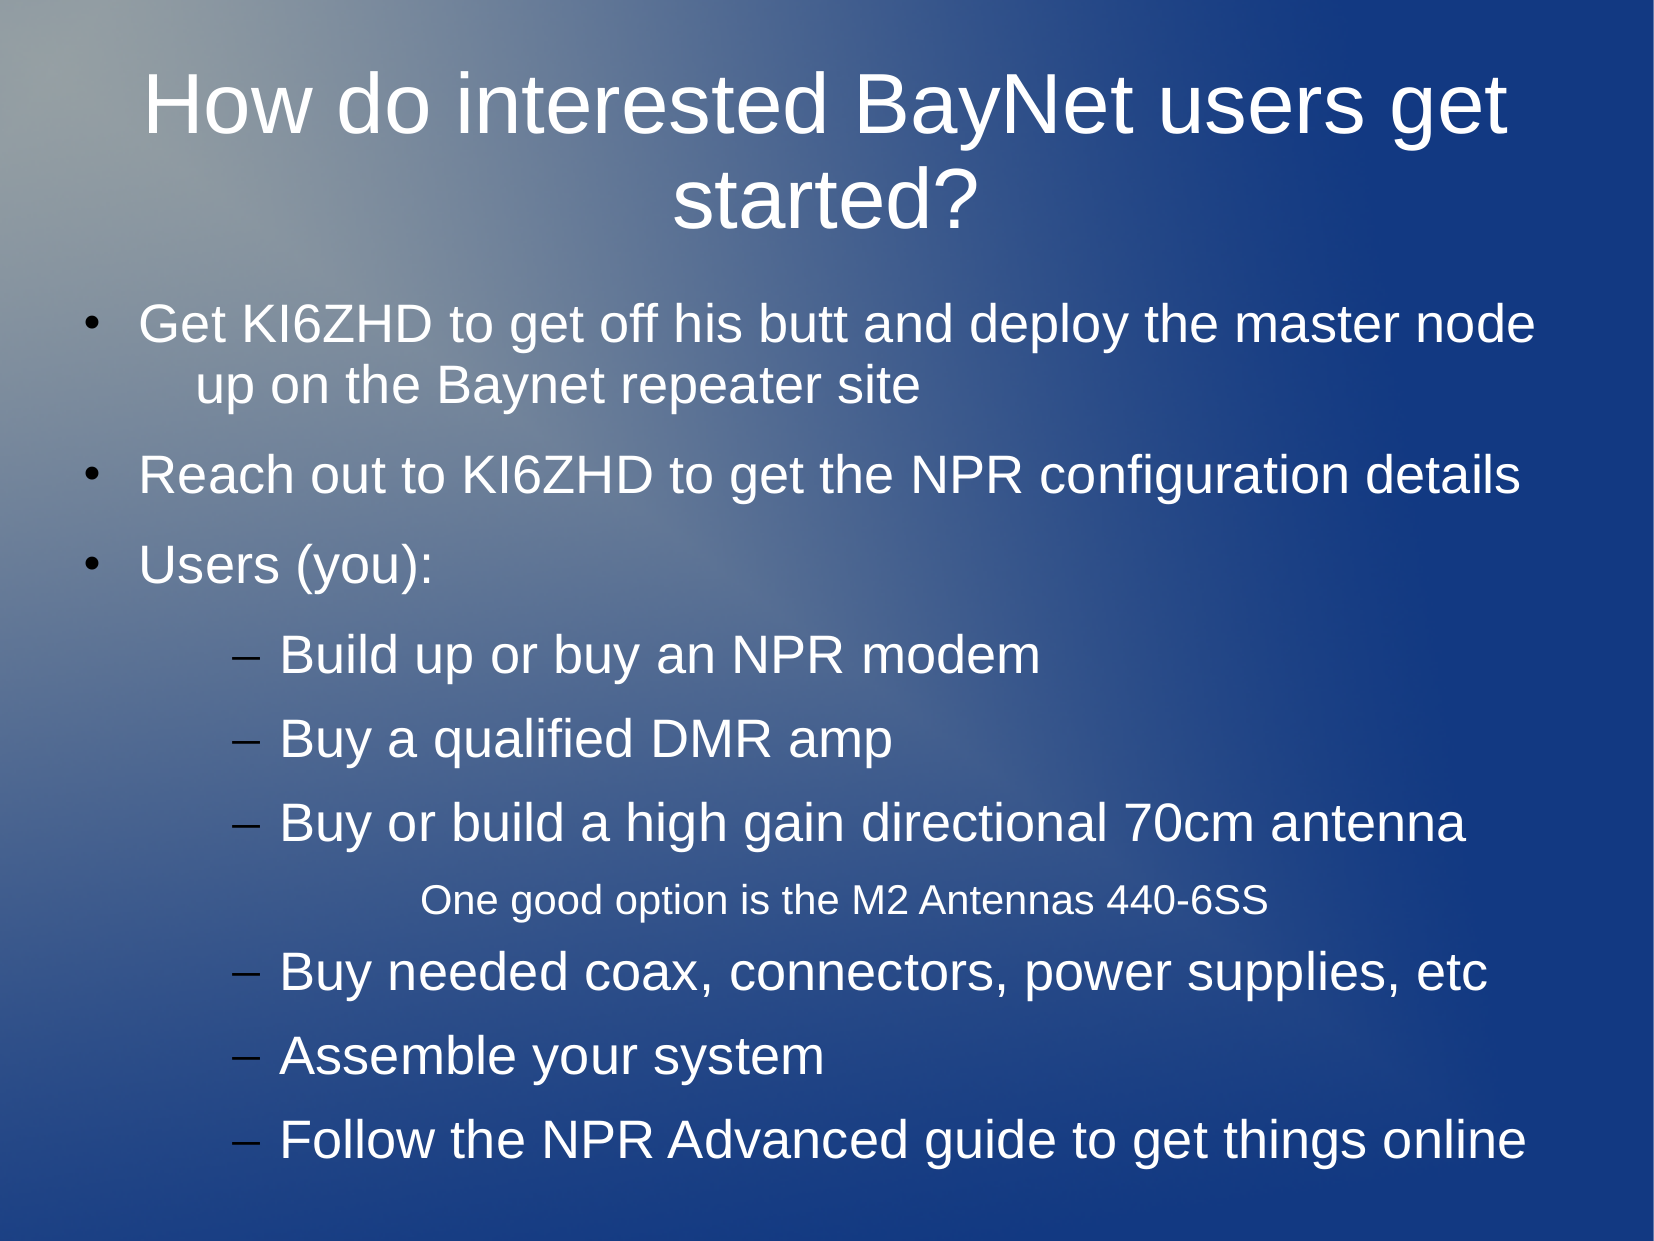

# How do interested BayNet users get started?
Get KI6ZHD to get off his butt and deploy the master node up on the Baynet repeater site
Reach out to KI6ZHD to get the NPR configuration details
Users (you):
Build up or buy an NPR modem
Buy a qualified DMR amp
Buy or build a high gain directional 70cm antenna
One good option is the M2 Antennas 440-6SS
Buy needed coax, connectors, power supplies, etc
Assemble your system
Follow the NPR Advanced guide to get things online